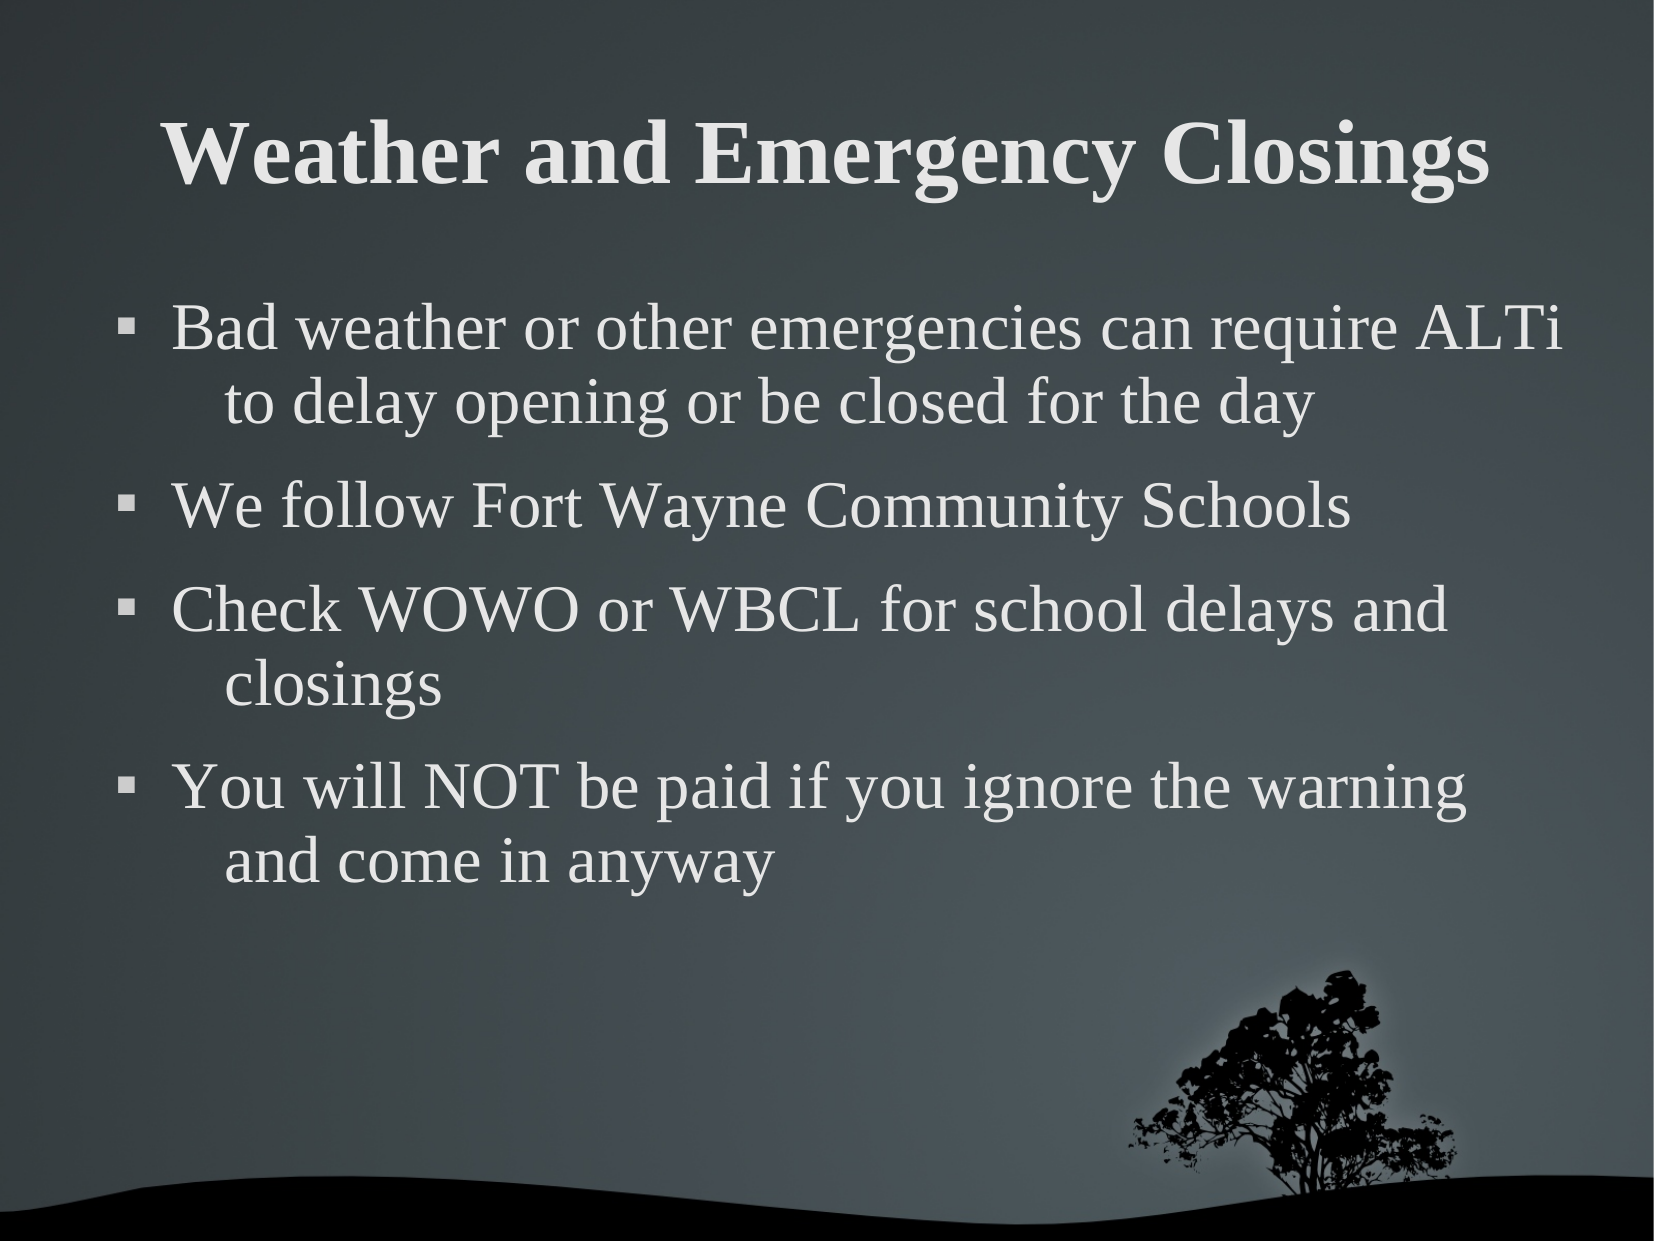

# Weather and Emergency Closings
Bad weather or other emergencies can require ALTi to delay opening or be closed for the day
We follow Fort Wayne Community Schools
Check WOWO or WBCL for school delays and closings
You will NOT be paid if you ignore the warning and come in anyway